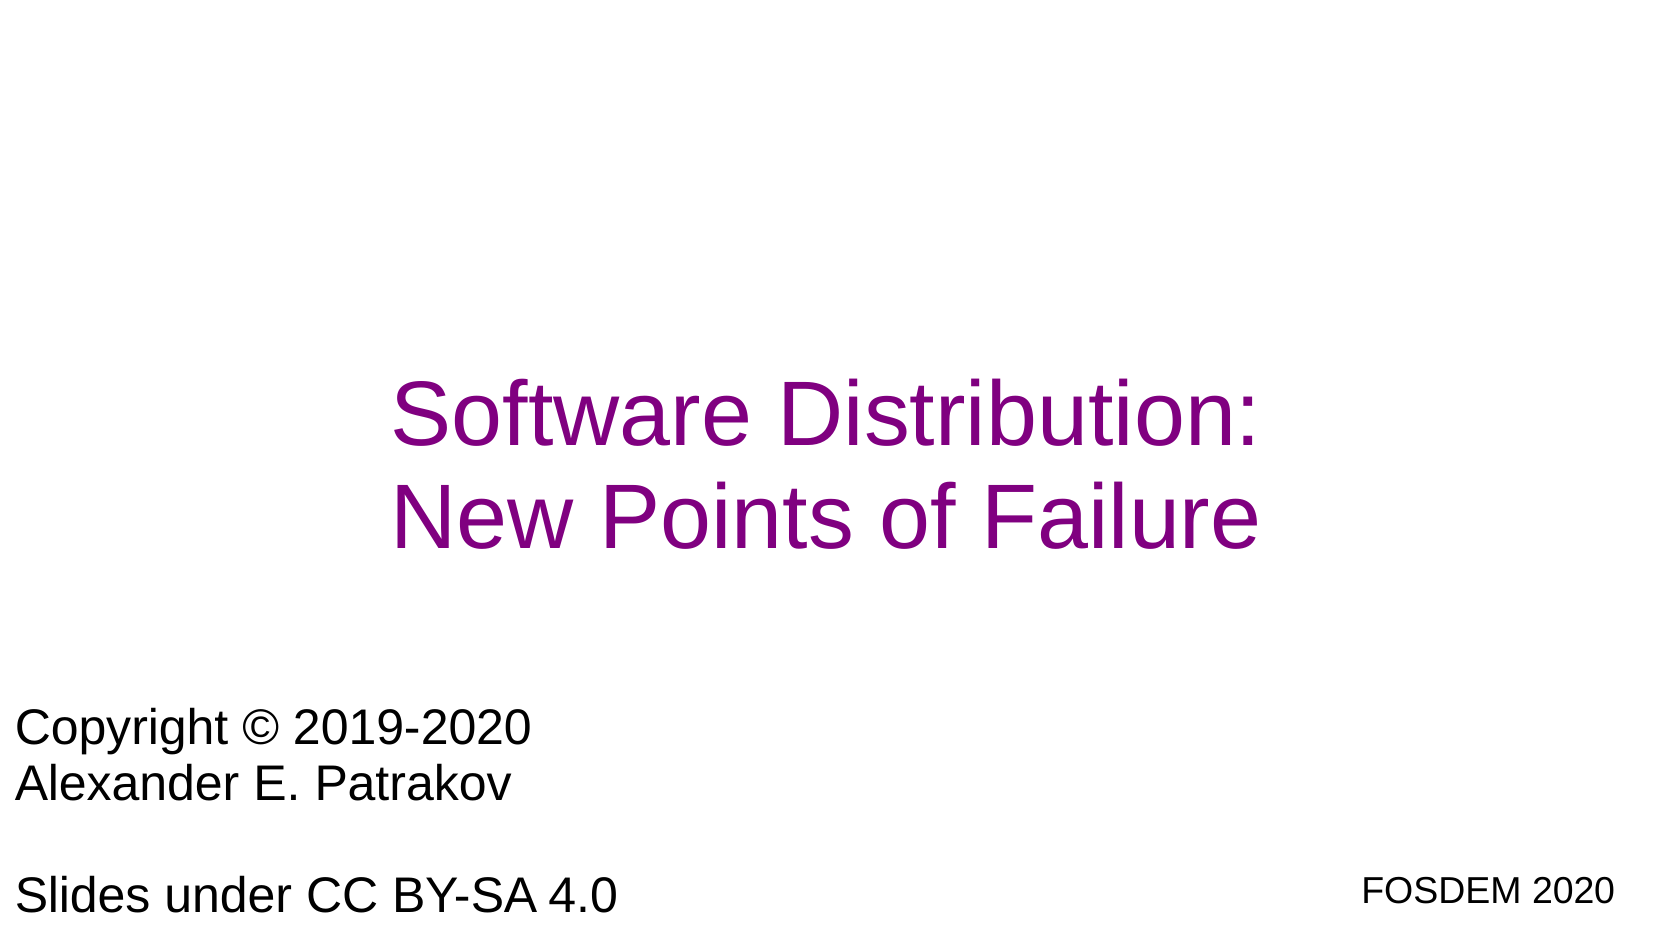

# Software Distribution: New Points of Failure
Copyright © 2019-2020
Alexander E. Patrakov
Slides under CC BY-SA 4.0
FOSDEM 2020